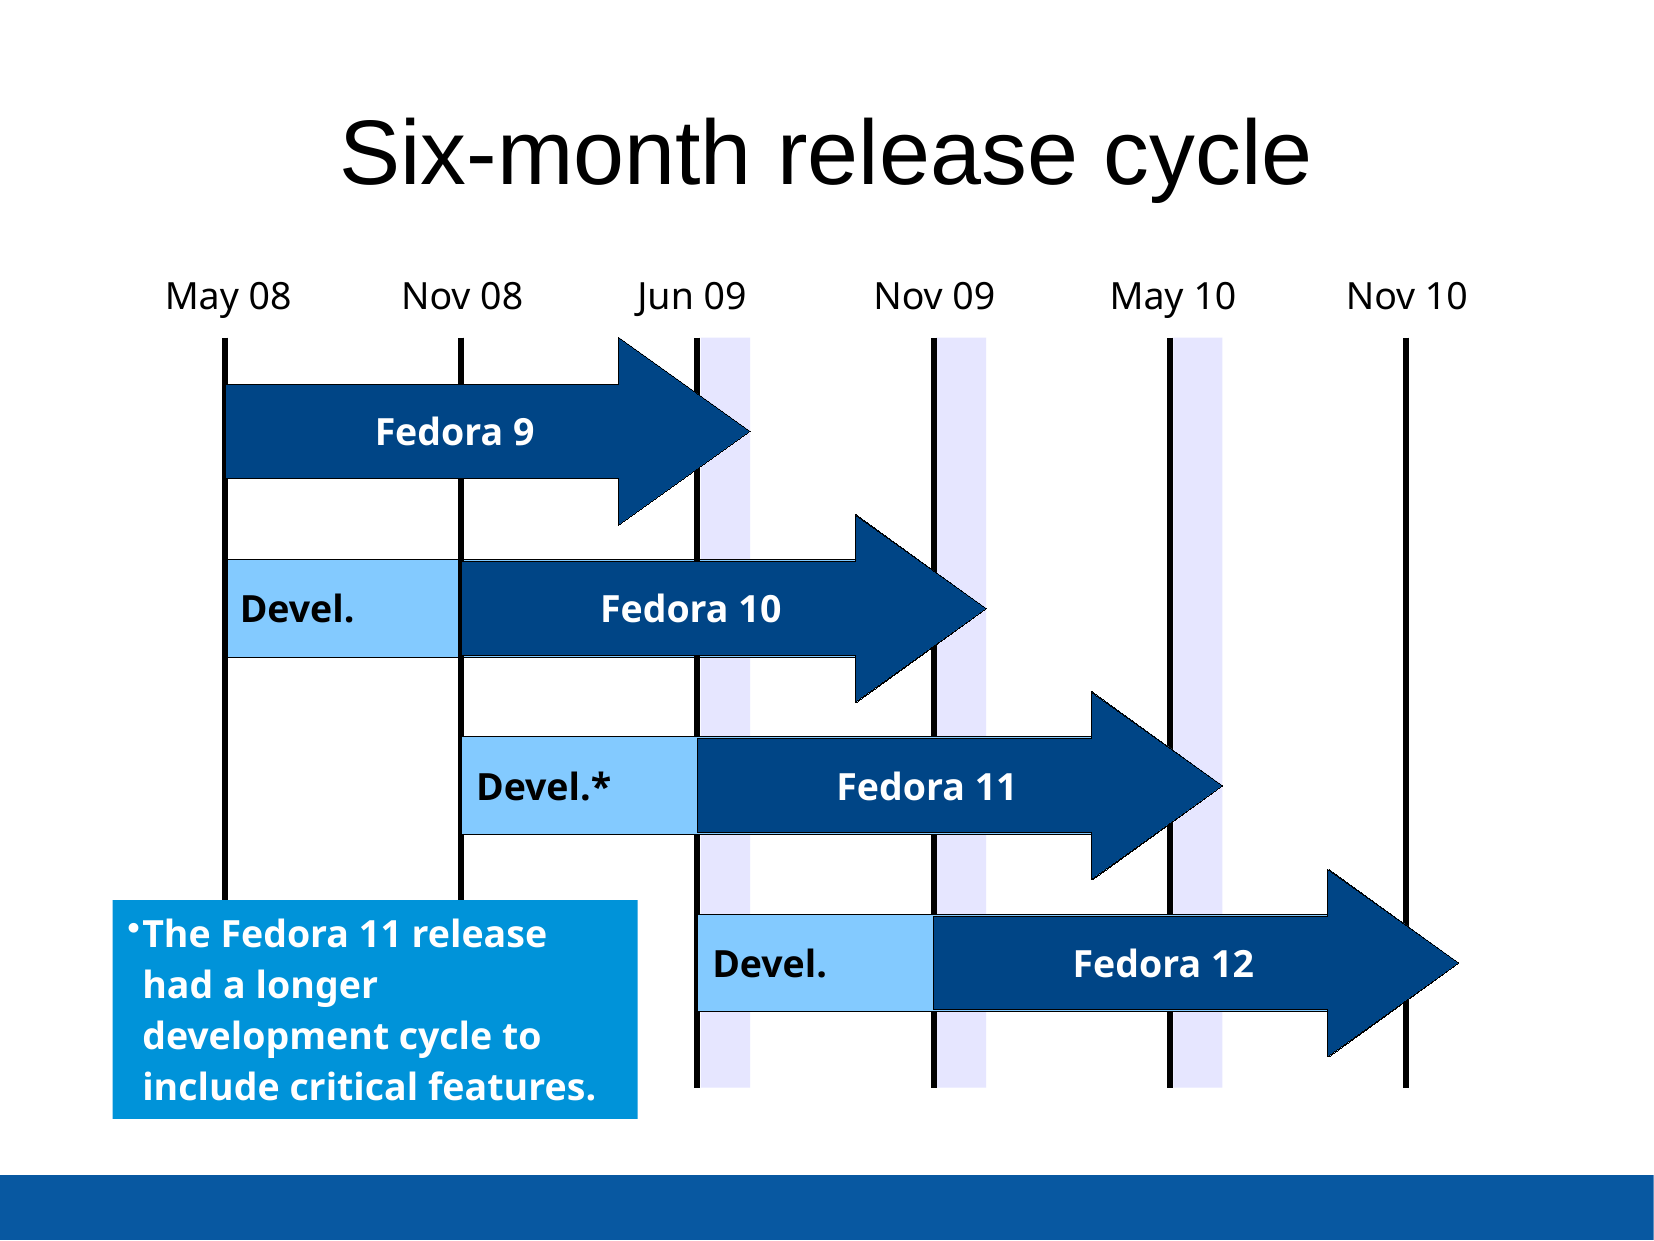

# Six-month release cycle
May 08
Nov 08
Jun 09
Nov 09
May 10
Nov 10
Fedora 9
Fedora 10
Devel.
Fedora 11
Devel.*
Fedora 12
Devel.
The Fedora 11 release had a longer development cycle to include critical features.